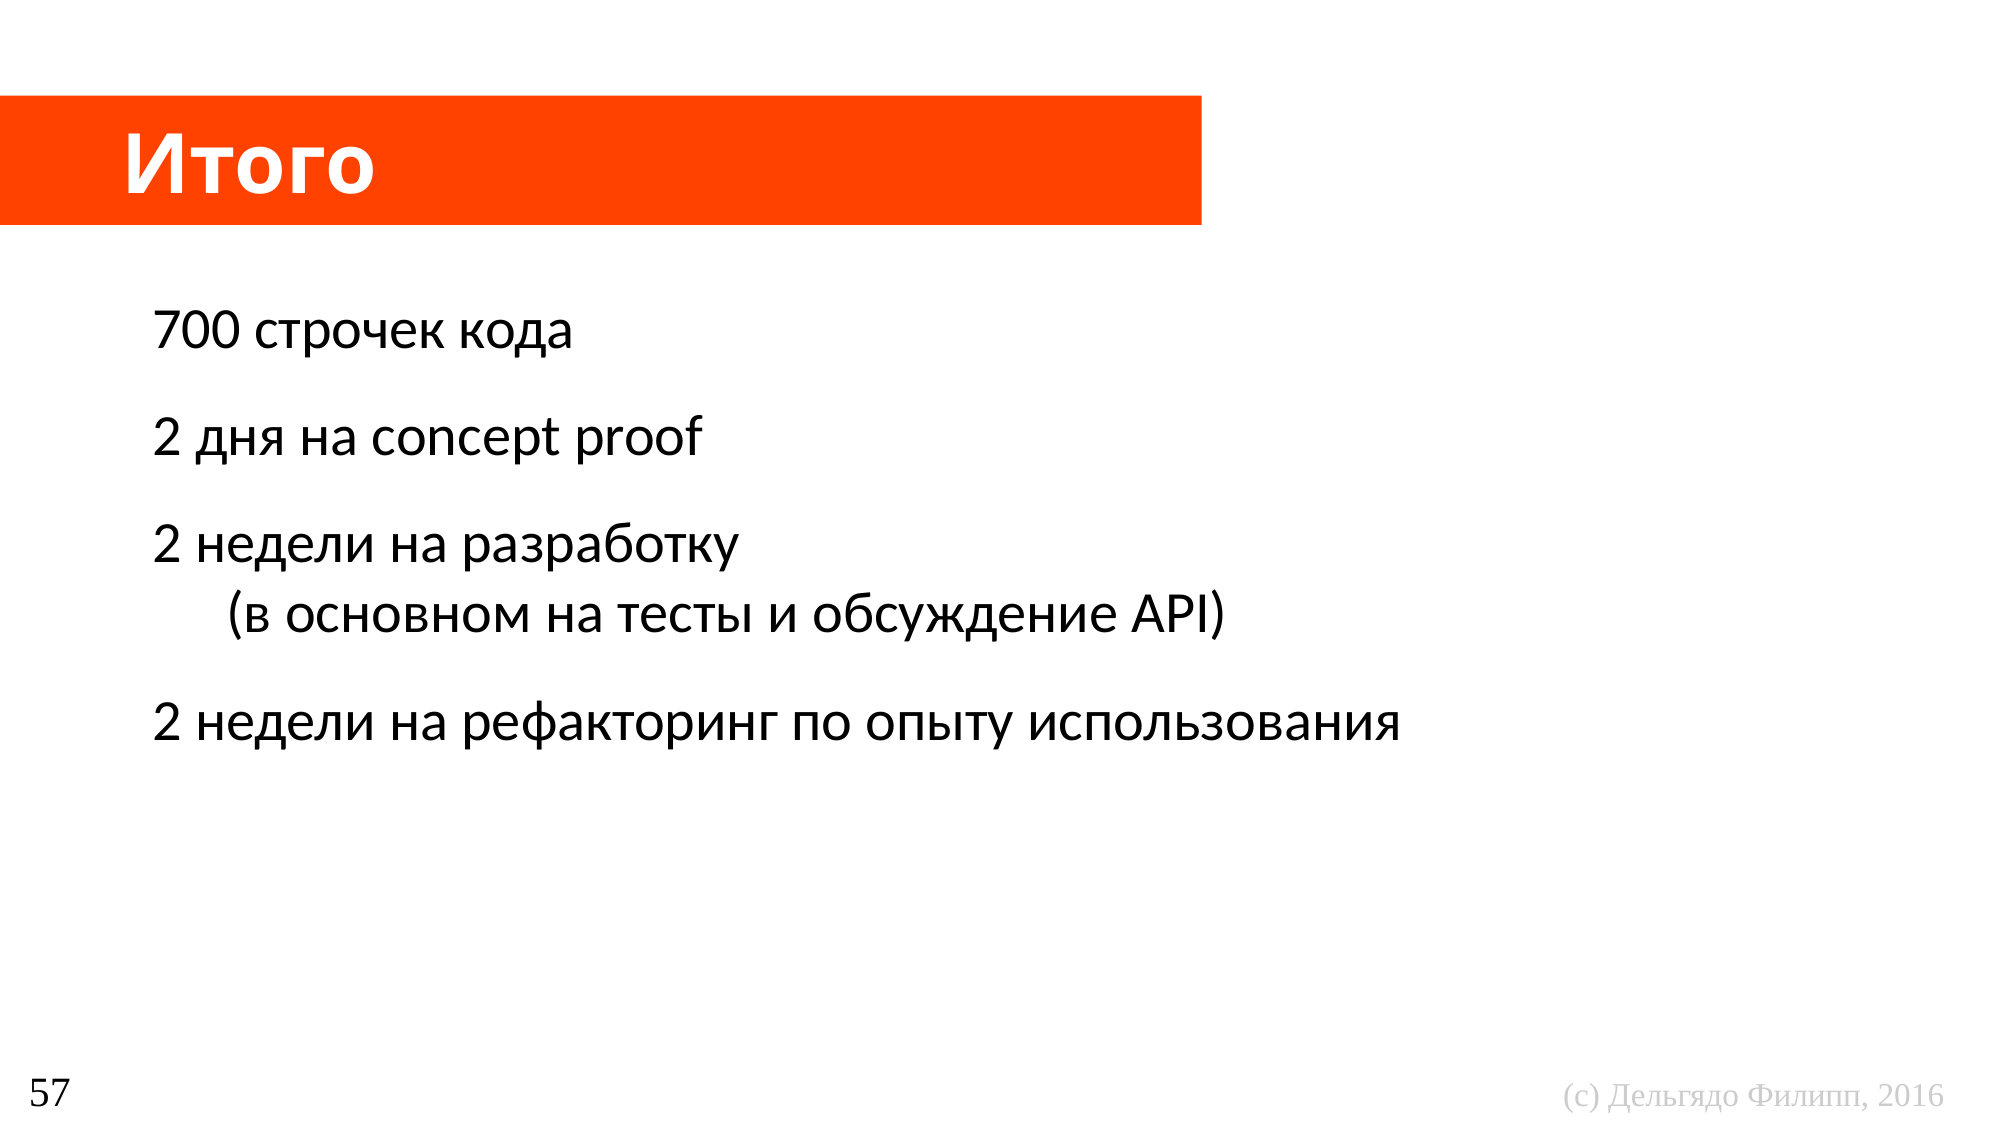

# Итого
700 строчек кода
2 дня на concept proof
2 недели на разработку
	(в основном на тесты и обсуждение API)
2 недели на рефакторинг по опыту использования
57
(c) Дельгядо Филипп, 2016